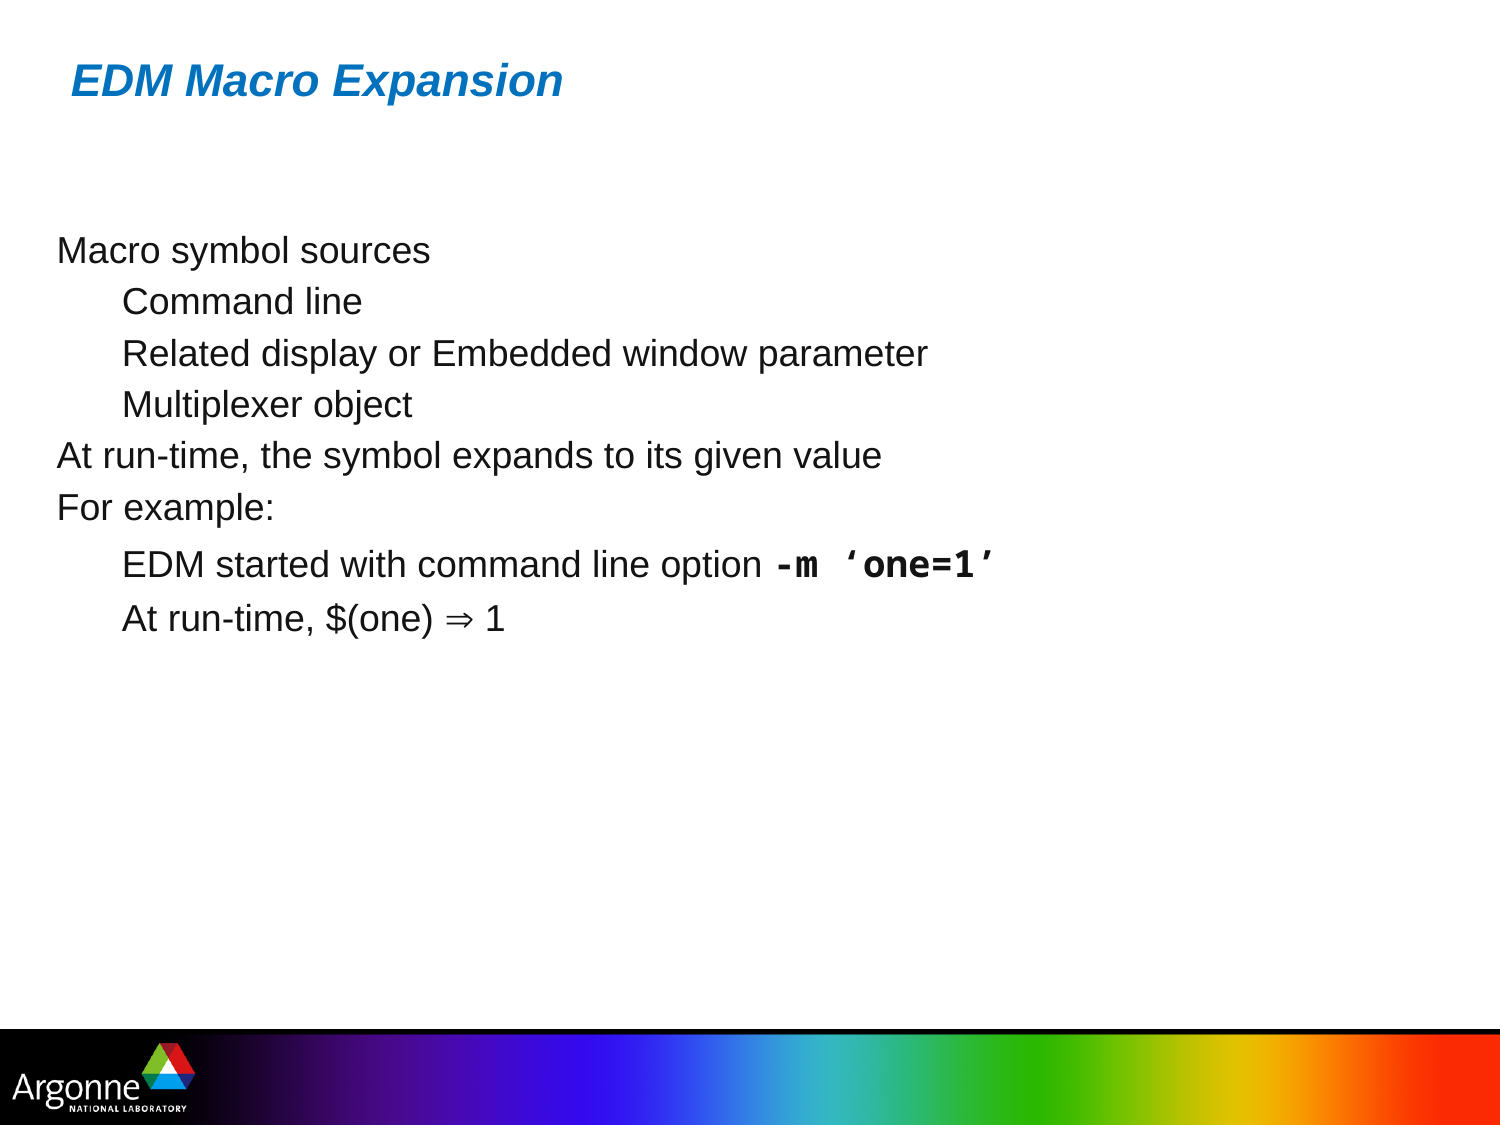

# EDM Macro Expansion
Macro symbol sources
Command line
Related display or Embedded window parameter
Multiplexer object
At run-time, the symbol expands to its given value
For example:
EDM started with command line option -m ‘one=1’
At run-time, $(one) ⇒ 1